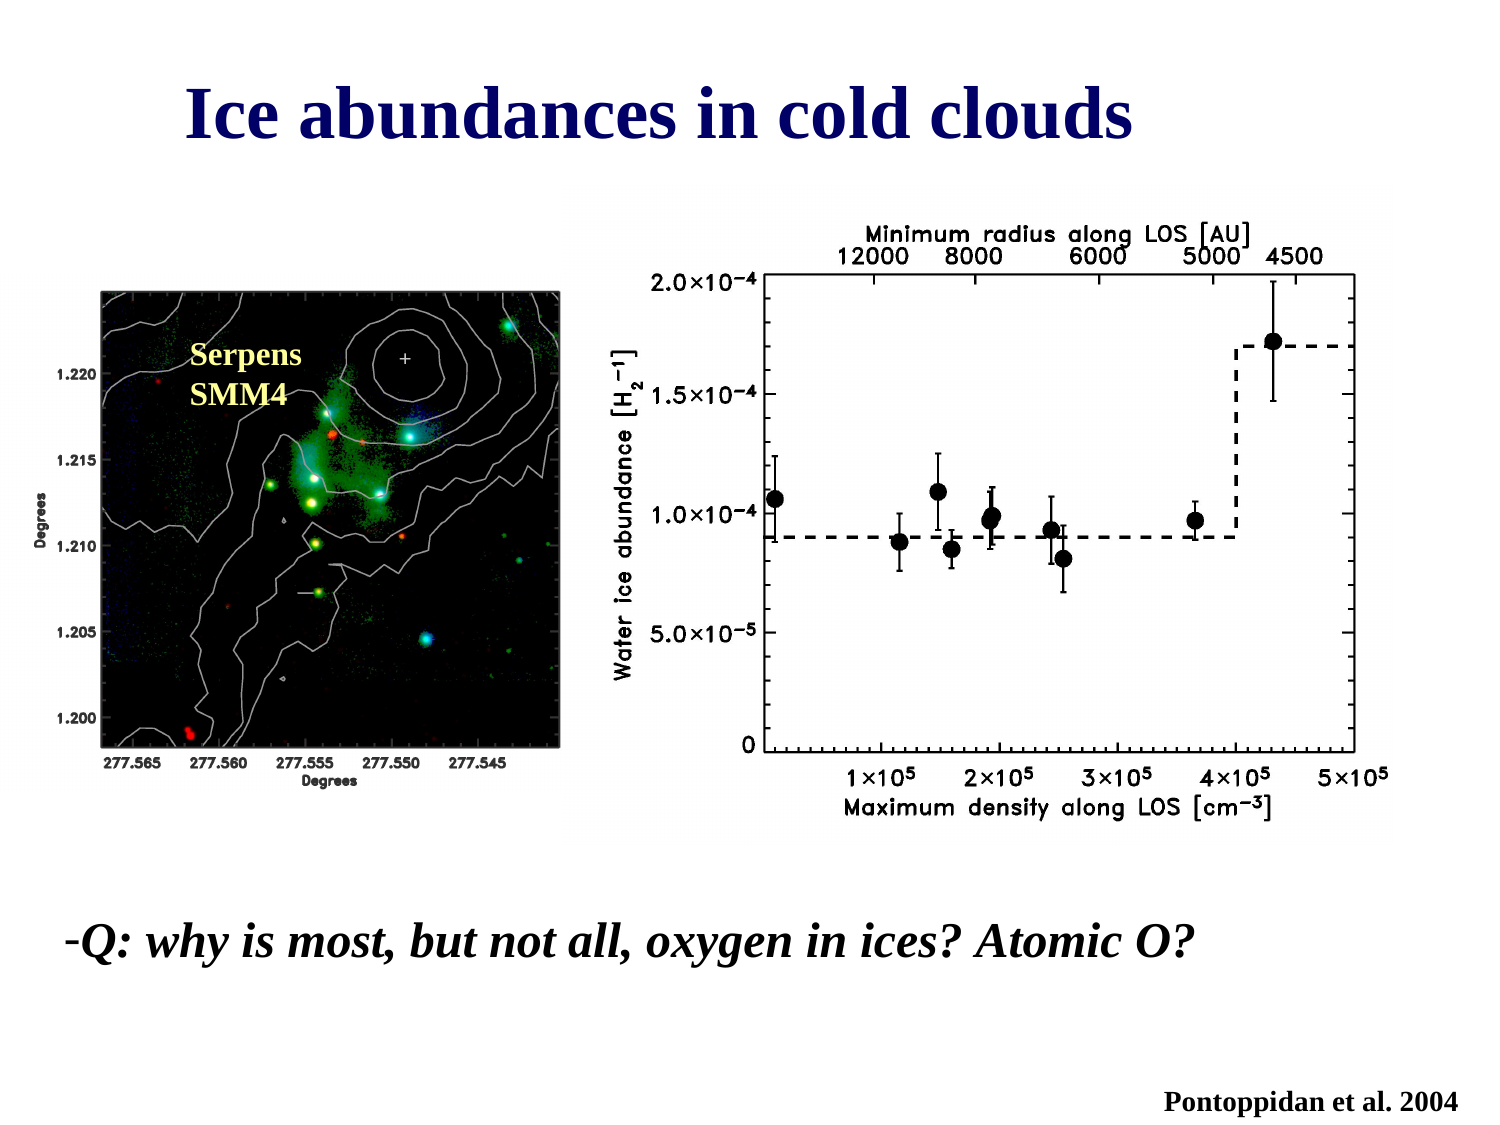

# Ice abundances in cold clouds
Serpens SMM4
Q: why is most, but not all, oxygen in ices? Atomic O?
Pontoppidan et al. 2004